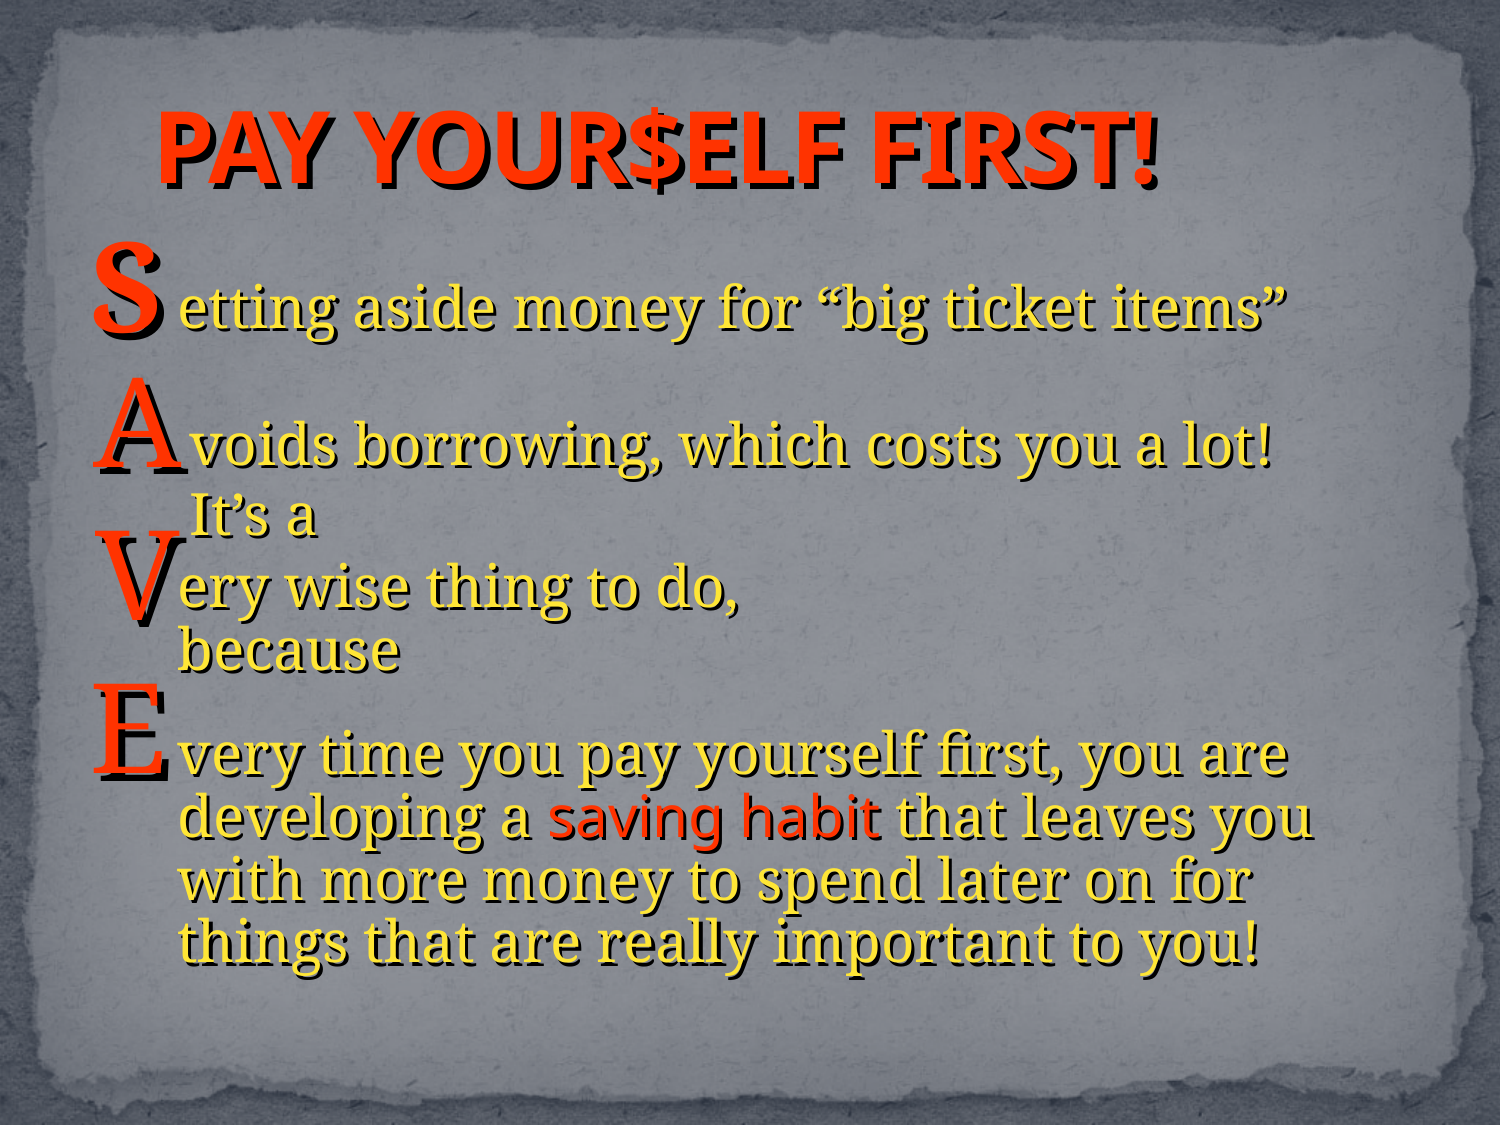

PAY YOUR$ELF FIRST!
S
etting aside money for “big ticket items”
A
voids borrowing, which costs you a lot! It’s a
V
ery wise thing to do, because
E
very time you pay yourself first, you are developing a saving habit that leaves you with more money to spend later on for things that are really important to you!